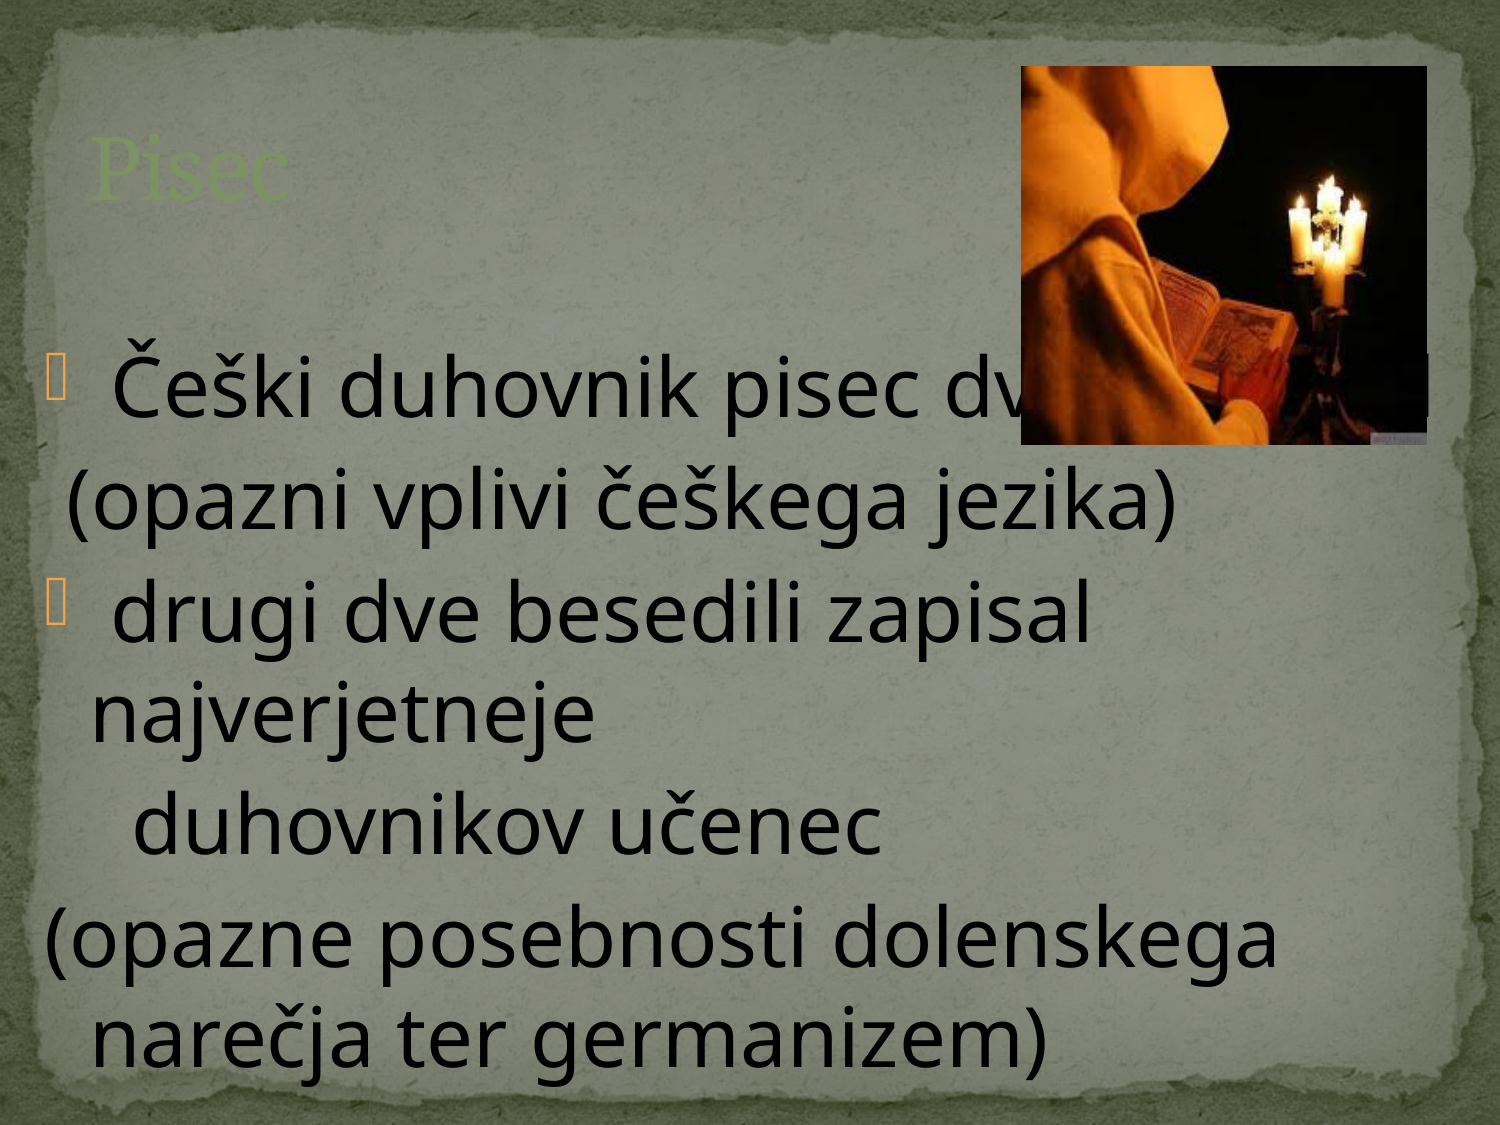

Pisec
# Češki duhovnik pisec dveh besedil
 (opazni vplivi češkega jezika)
 drugi dve besedili zapisal najverjetneje
 duhovnikov učenec
(opazne posebnosti dolenskega narečja ter germanizem)